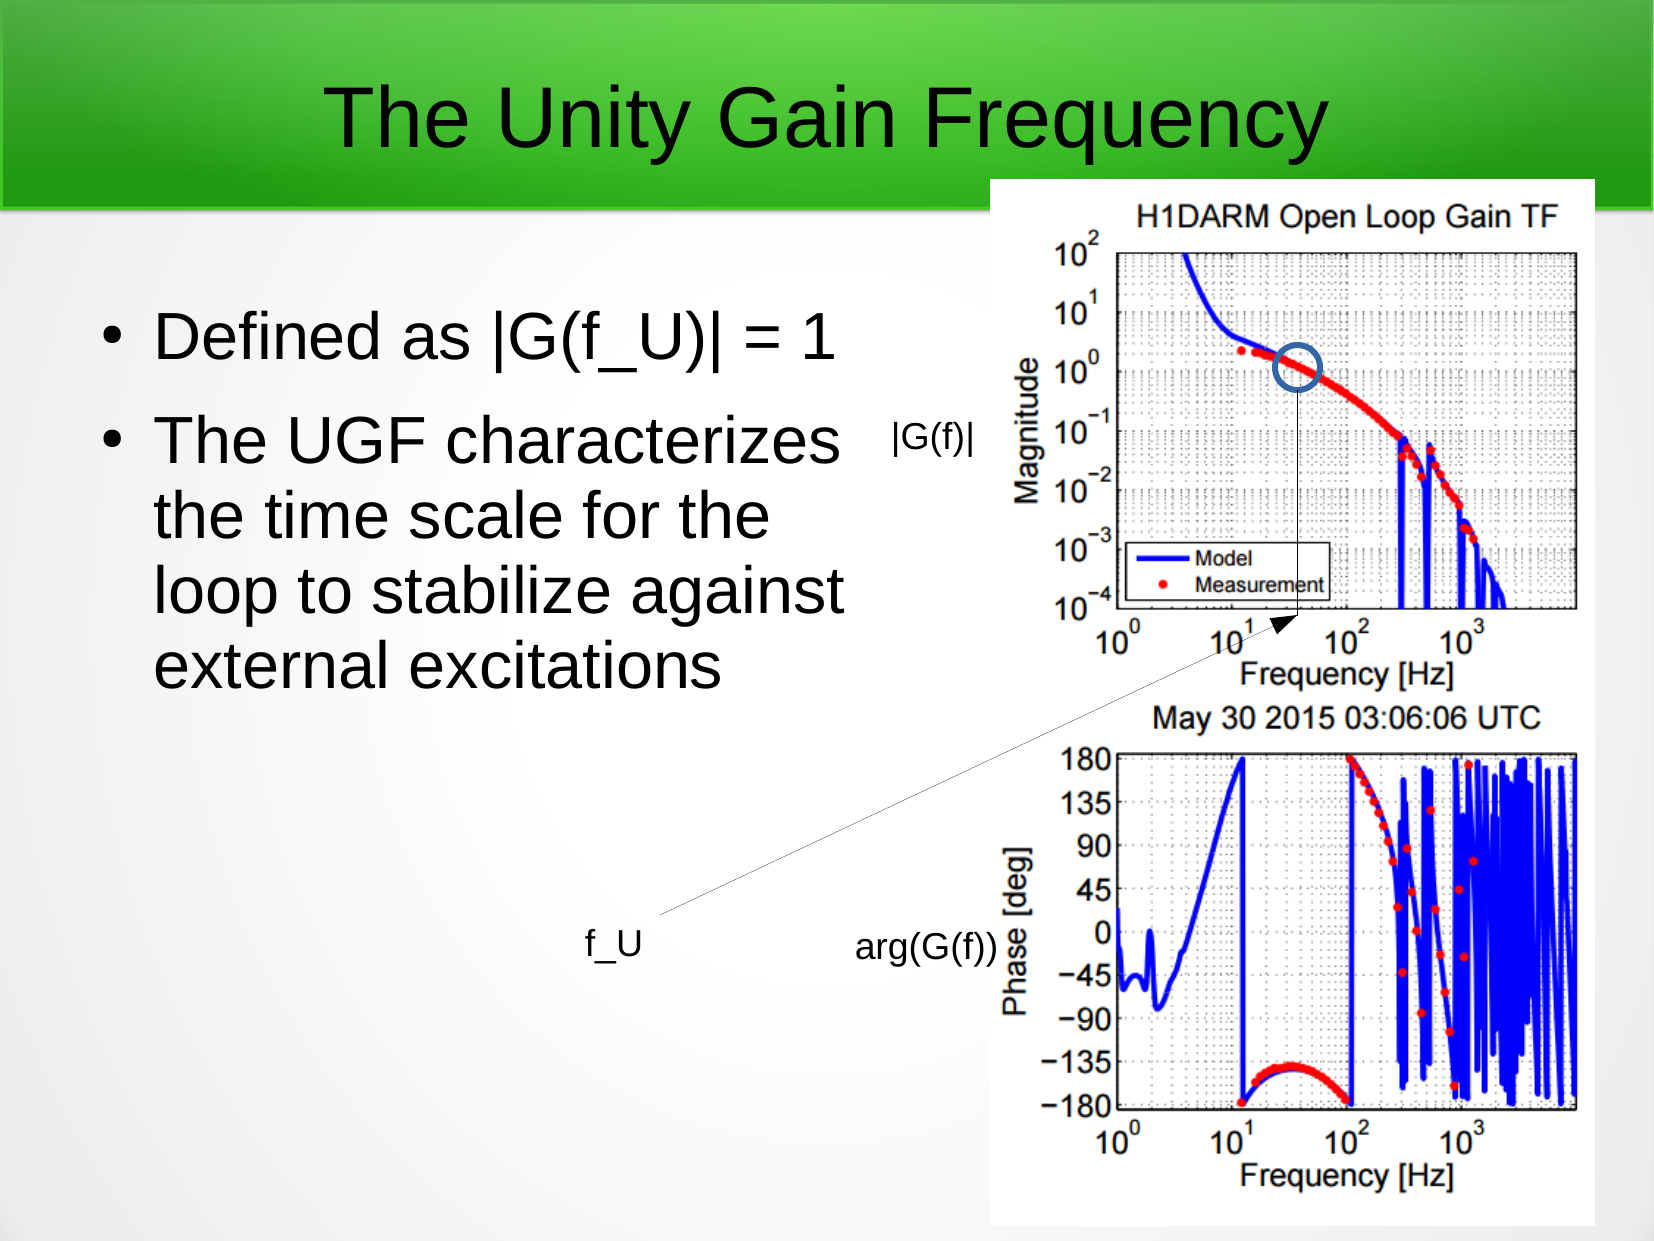

# The Unity Gain Frequency
Defined as |G(f_U)| = 1
The UGF characterizes the time scale for the loop to stabilize against external excitations
|G(f)|
f_U
arg(G(f))